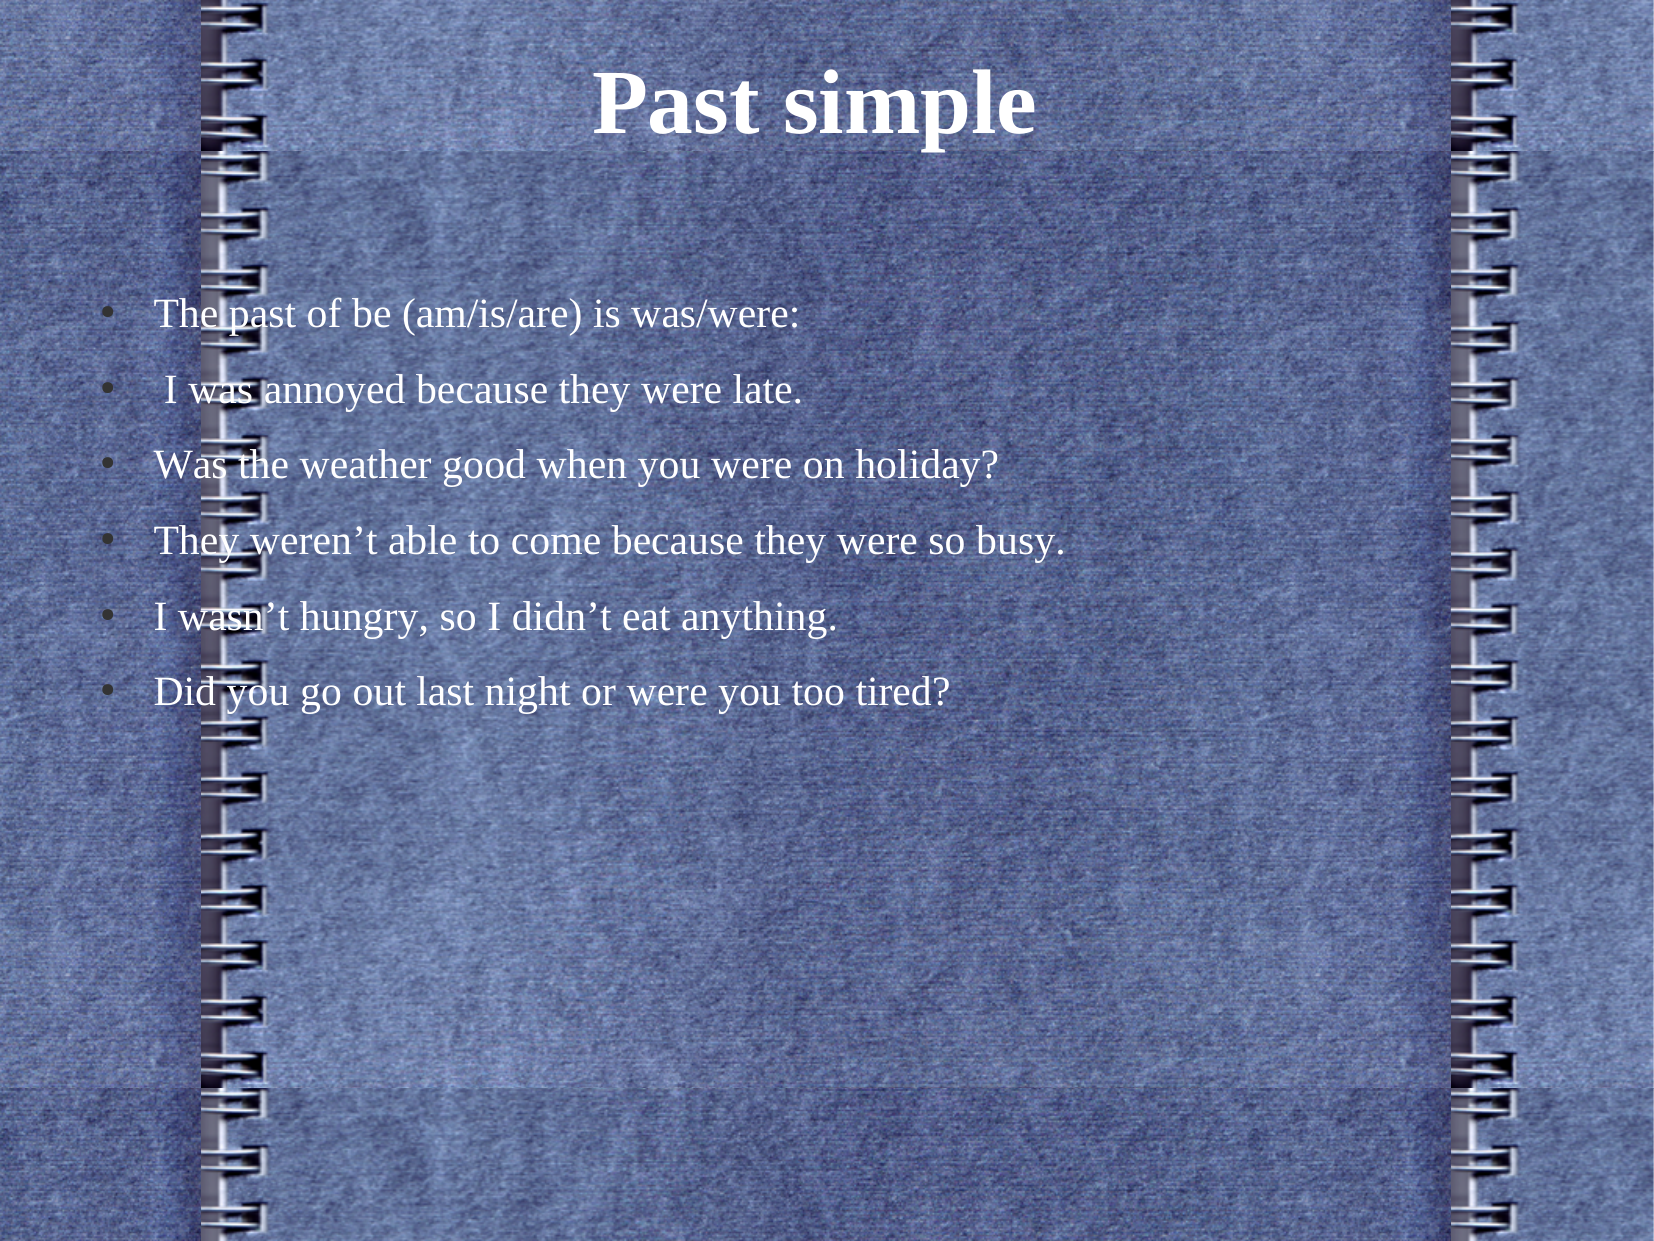

# Past simple
The past of be (am/is/are) is was/were:
 I was annoyed because they were late.
Was the weather good when you were on holiday?
They weren’t able to come because they were so busy.
I wasn’t hungry, so I didn’t eat anything.
Did you go out last night or were you too tired?